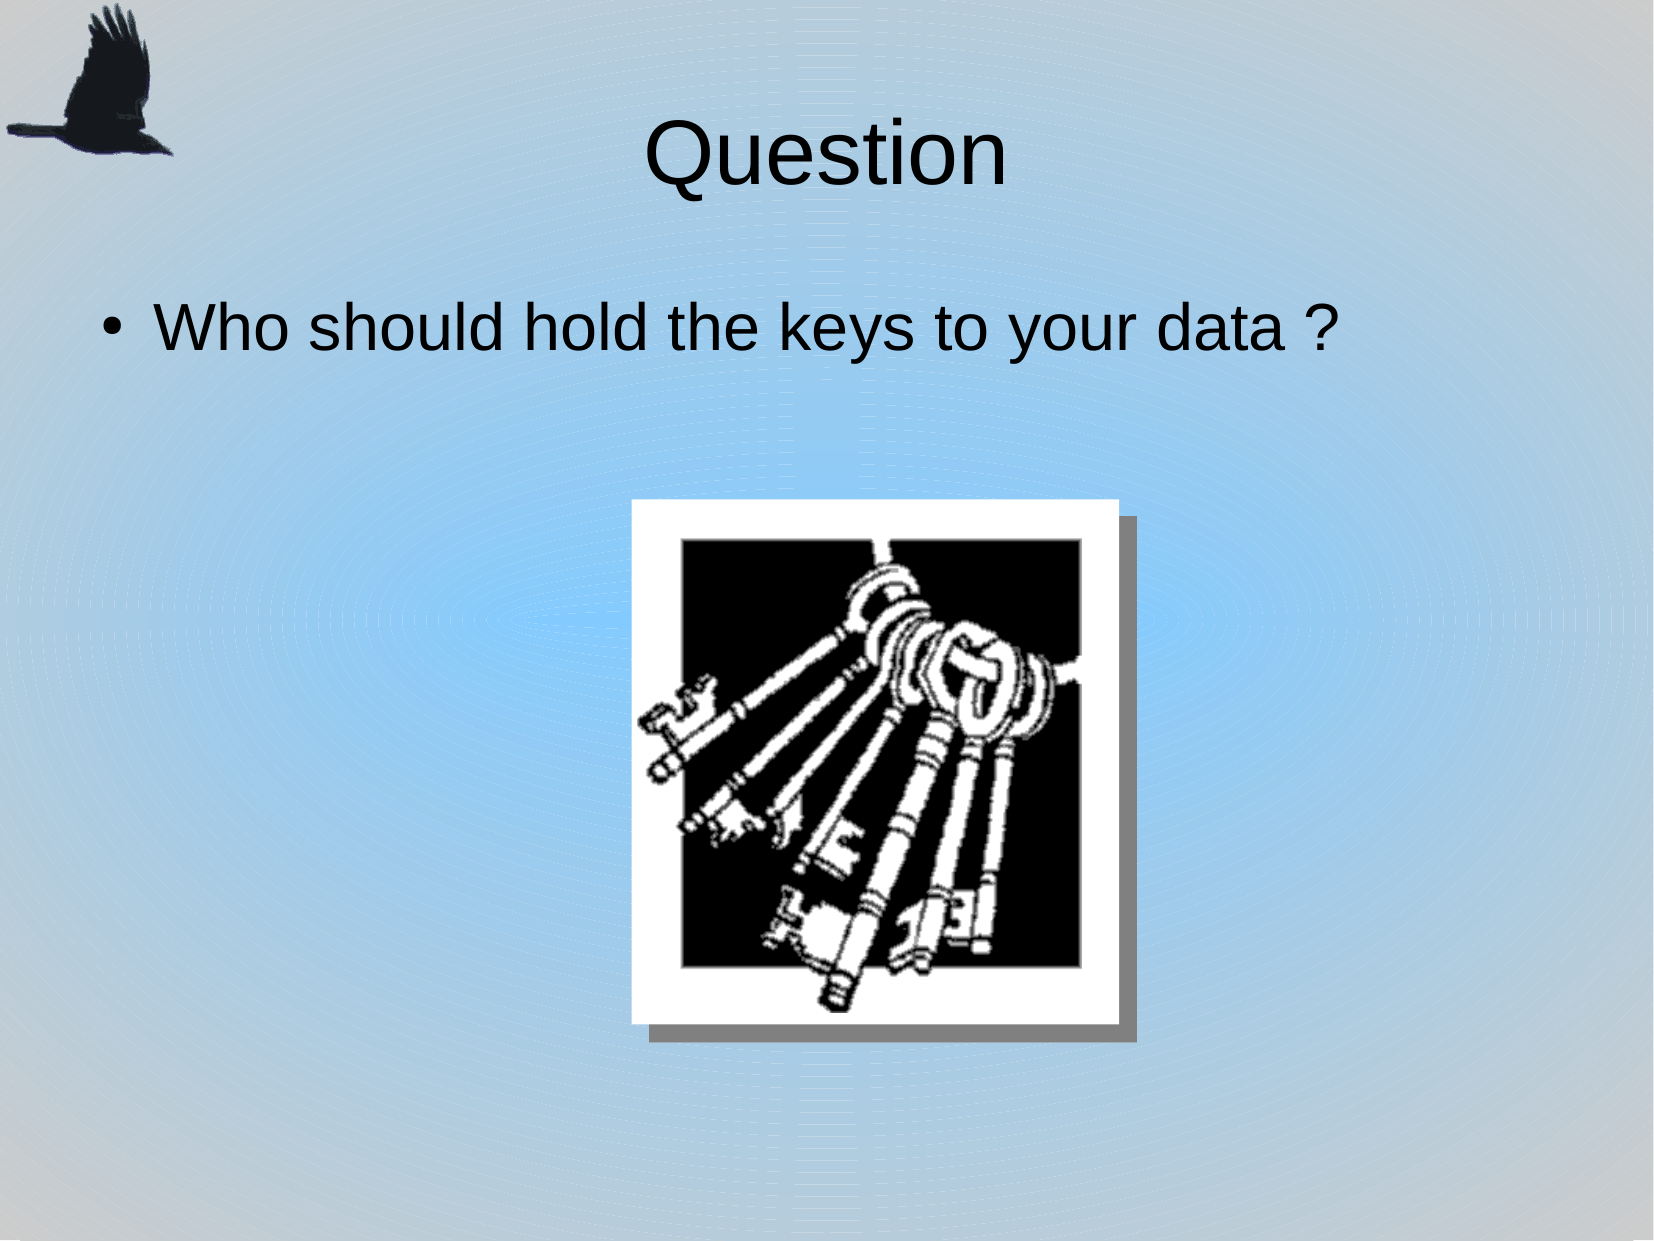

# Question
Who should hold the keys to your data ?